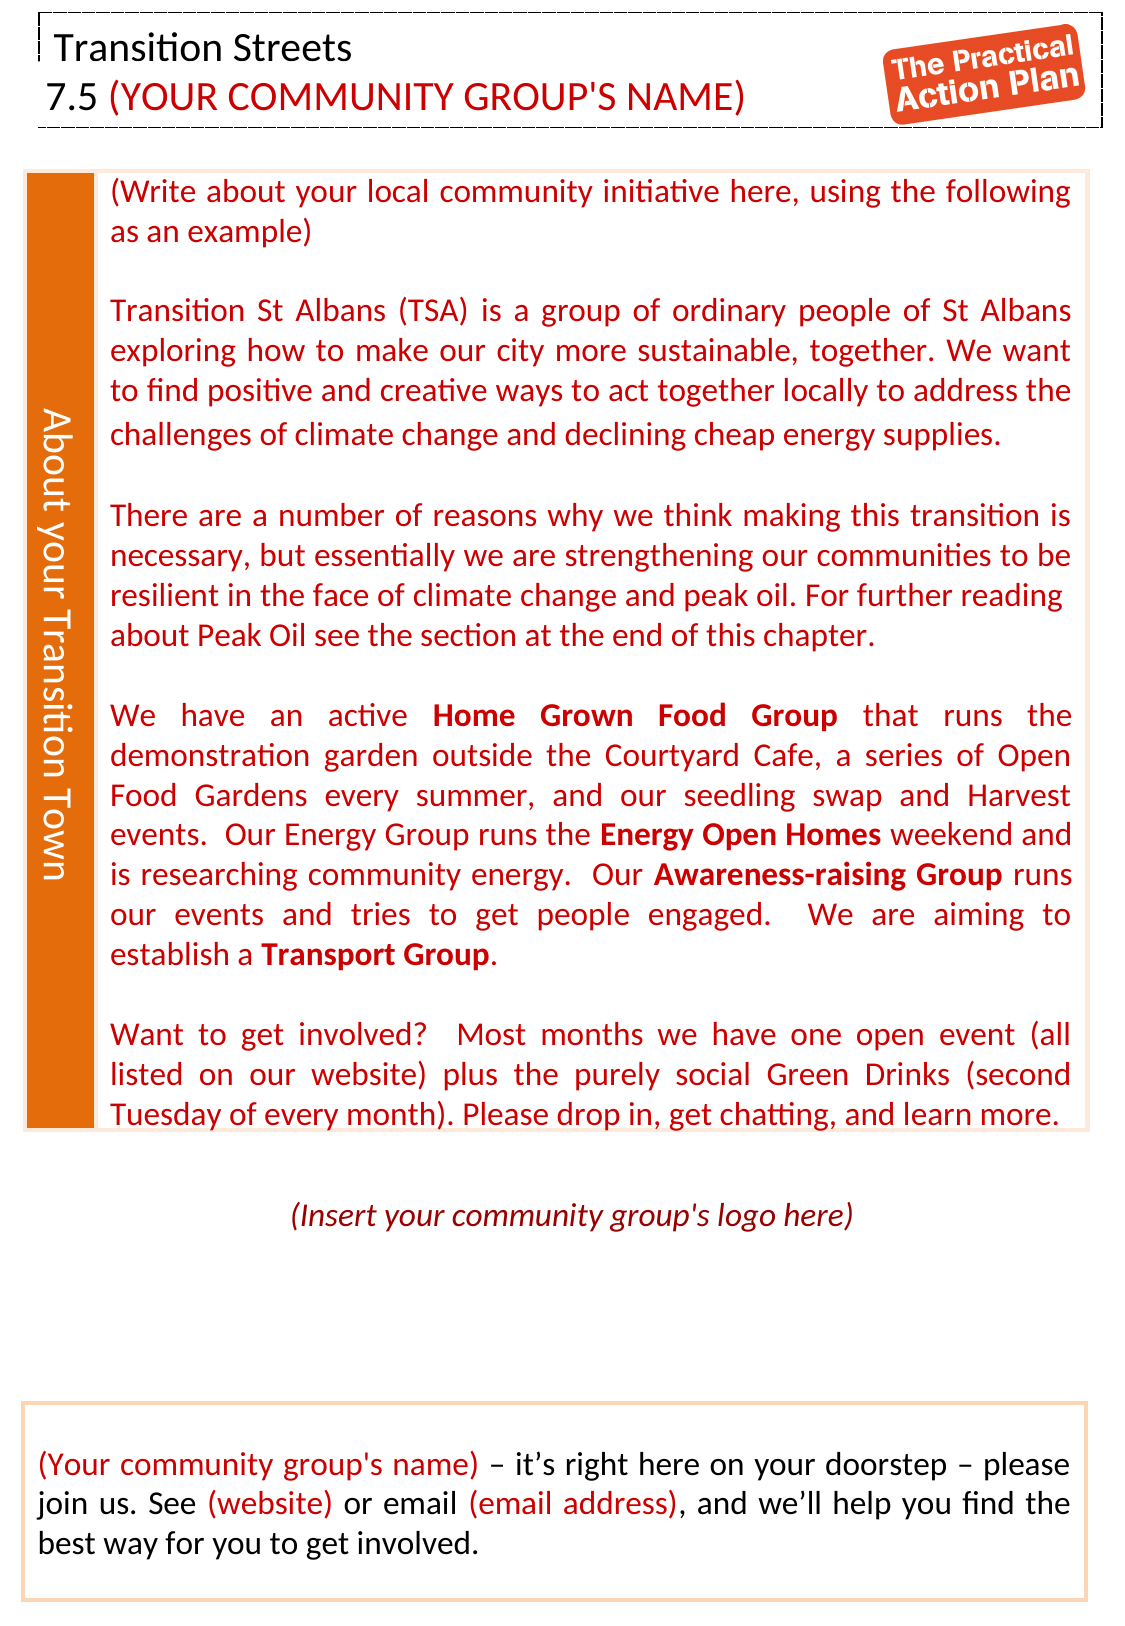

7.5 (YOUR COMMUNITY GROUP'S NAME)
About your Transition Town
(Write about your local community initiative here, using the following as an example)
Transition St Albans (TSA) is a group of ordinary people of St Albans exploring how to make our city more sustainable, together. We want to find positive and creative ways to act together locally to address the challenges of climate change and declining cheap energy supplies.
There are a number of reasons why we think making this transition is necessary, but essentially we are strengthening our communities to be resilient in the face of climate change and peak oil. For further reading about Peak Oil see the section at the end of this chapter.
We have an active Home Grown Food Group that runs the demonstration garden outside the Courtyard Cafe, a series of Open Food Gardens every summer, and our seedling swap and Harvest events. Our Energy Group runs the Energy Open Homes weekend and is researching community energy. Our Awareness-raising Group runs our events and tries to get people engaged. We are aiming to establish a Transport Group.
Want to get involved? Most months we have one open event (all listed on our website) plus the purely social Green Drinks (second Tuesday of every month). Please drop in, get chatting, and learn more.
(Insert your community group's logo here)
(Your community group's name) – it’s right here on your doorstep – please join us. See (website) or email (email address), and we’ll help you find the best way for you to get involved.